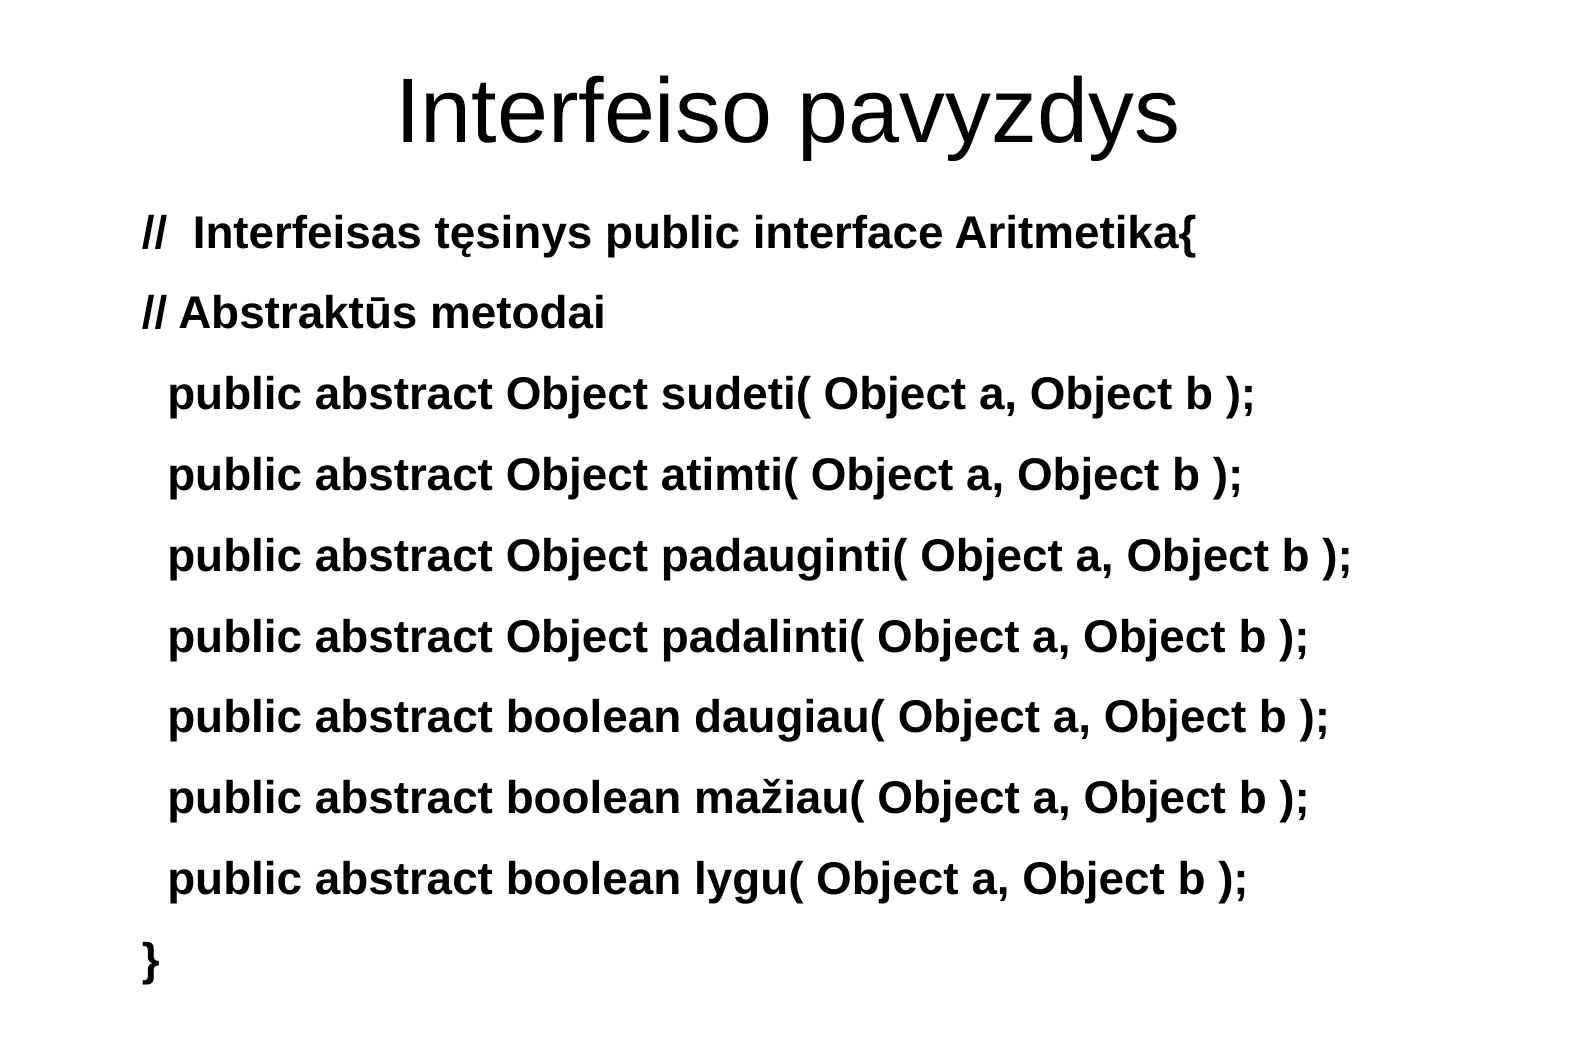

# Interfeiso pavyzdys
// Interfeisas tęsinys public interface Aritmetika{
// Abstraktūs metodai
 public abstract Object sudeti( Object a, Object b );
 public abstract Object atimti( Object a, Object b );
 public abstract Object padauginti( Object a, Object b );
 public abstract Object padalinti( Object a, Object b );
 public abstract boolean daugiau( Object a, Object b );
 public abstract boolean mažiau( Object a, Object b );
 public abstract boolean lygu( Object a, Object b );
}